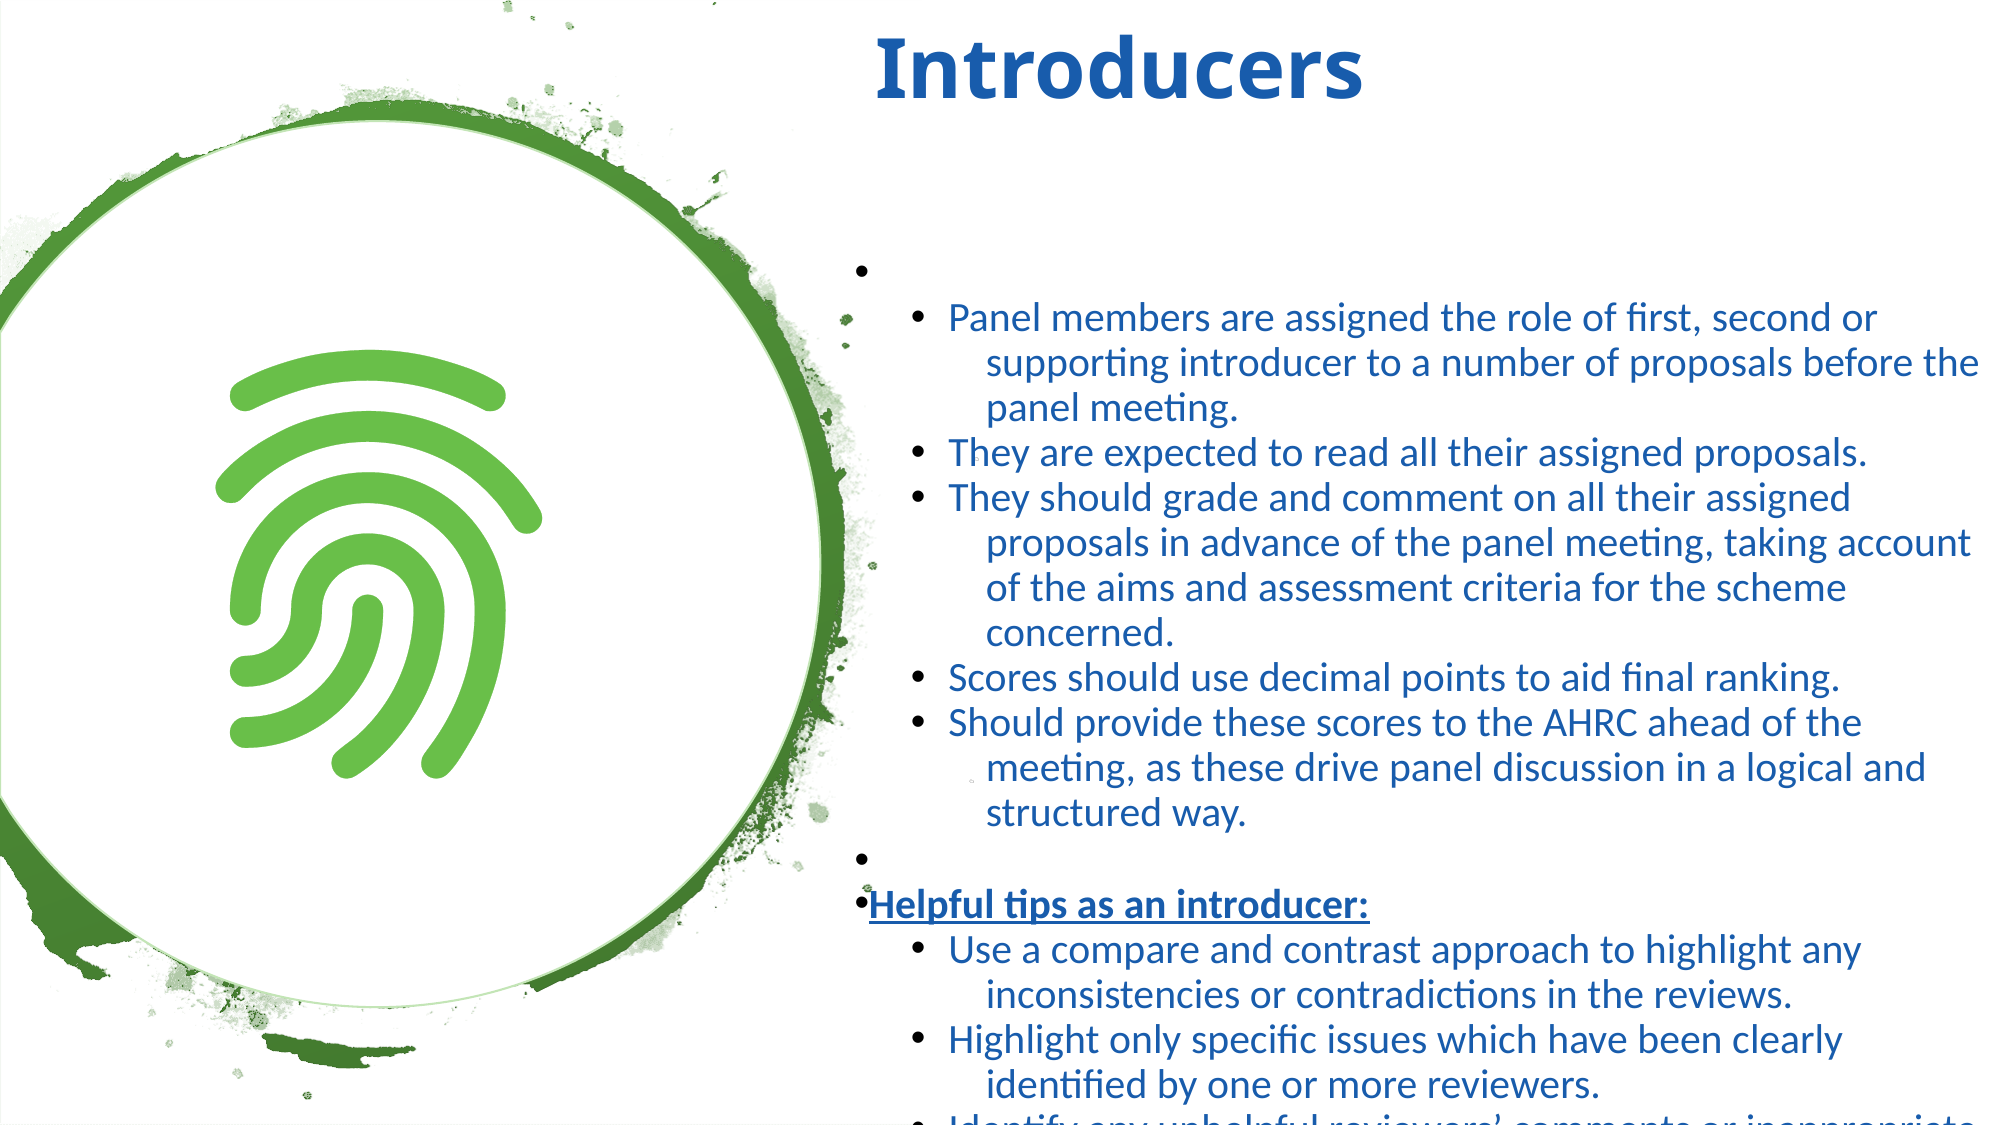

Introducers
Panel members are assigned the role of first, second or supporting introducer to a number of proposals before the panel meeting.
They are expected to read all their assigned proposals.
They should grade and comment on all their assigned proposals in advance of the panel meeting, taking account of the aims and assessment criteria for the scheme concerned.
Scores should use decimal points to aid final ranking.
Should provide these scores to the AHRC ahead of the meeting, as these drive panel discussion in a logical and structured way.
Helpful tips as an introducer:
Use a compare and contrast approach to highlight any inconsistencies or contradictions in the reviews.
Highlight only specific issues which have been clearly identified by one or more reviewers.
Identify any unhelpful reviewers’ comments or inappropriate comments.
For secondary and supporting introducer roles, only add comments that have not been raised by the Primary Introducer